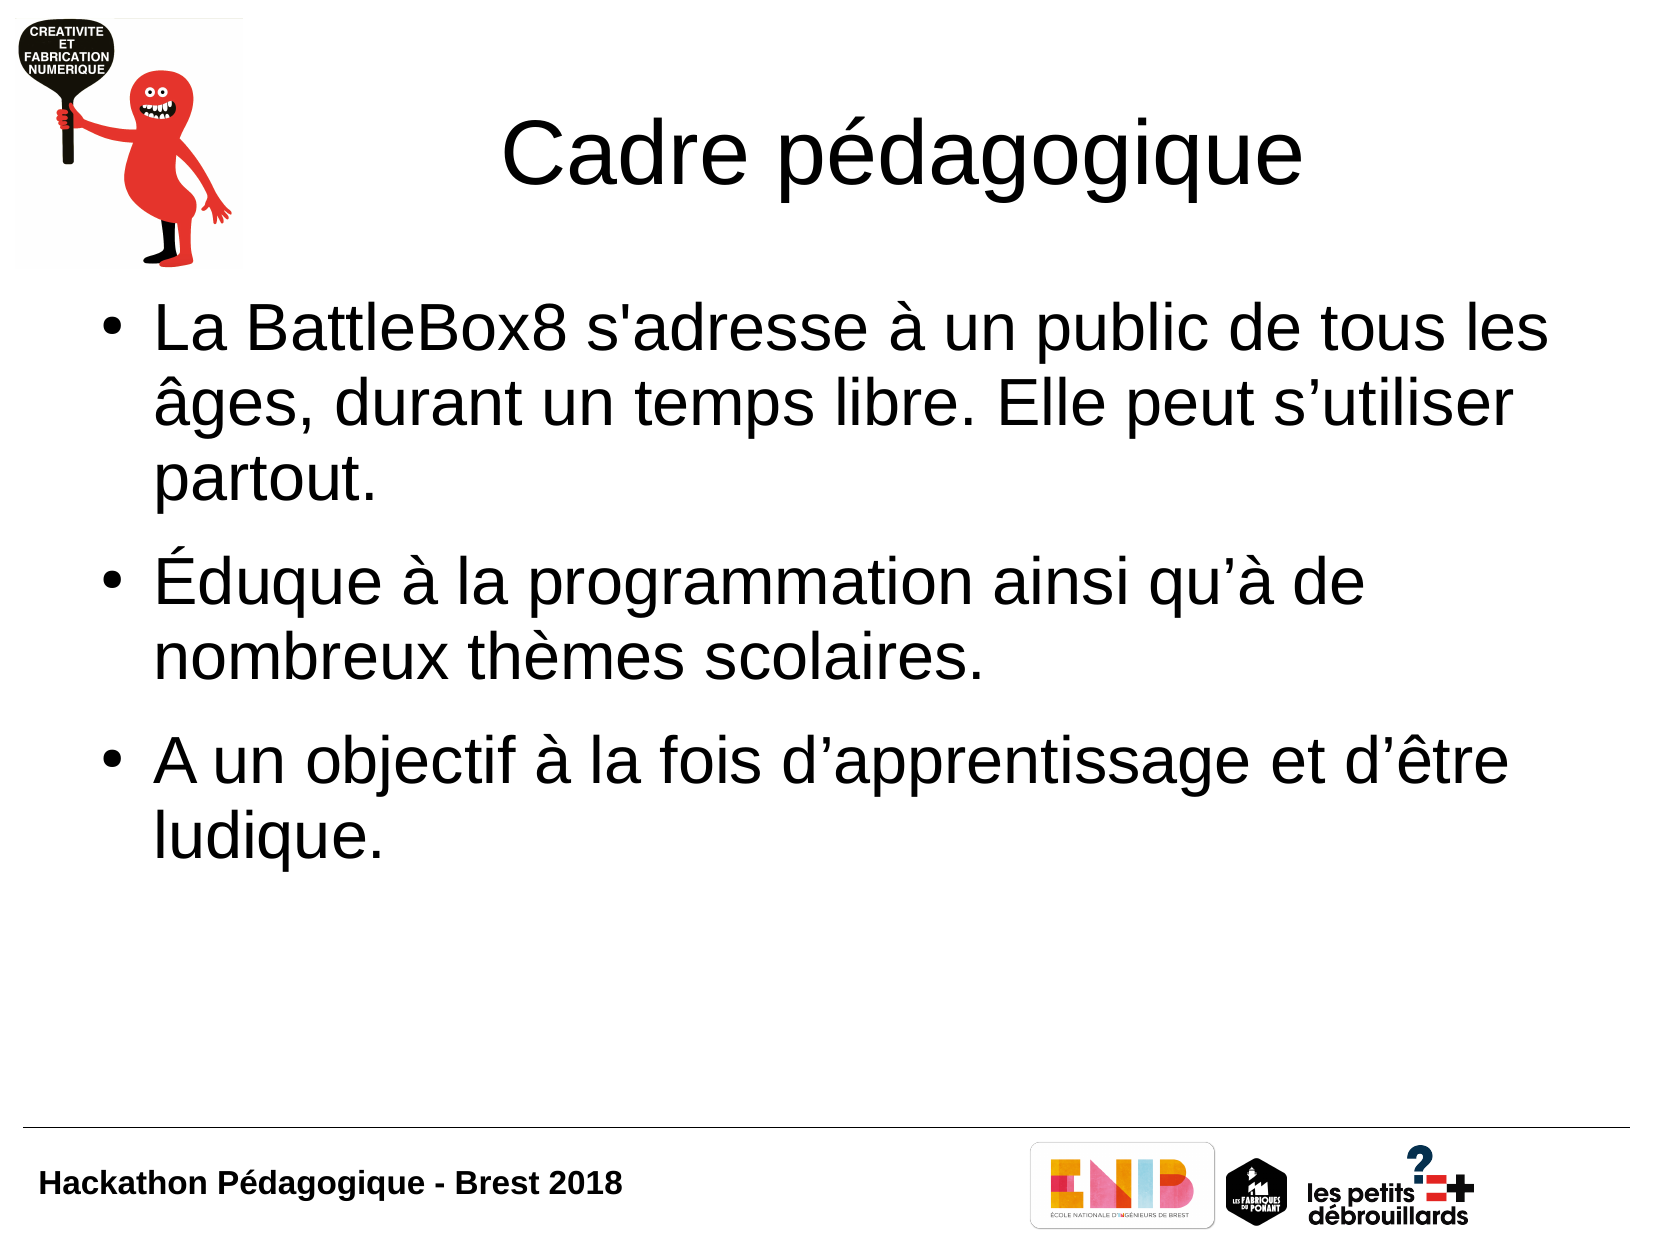

# Cadre pédagogique
La BattleBox8 s'adresse à un public de tous les âges, durant un temps libre. Elle peut s’utiliser partout.
Éduque à la programmation ainsi qu’à de nombreux thèmes scolaires.
A un objectif à la fois d’apprentissage et d’être ludique.
Hackathon Pédagogique - Brest 2018